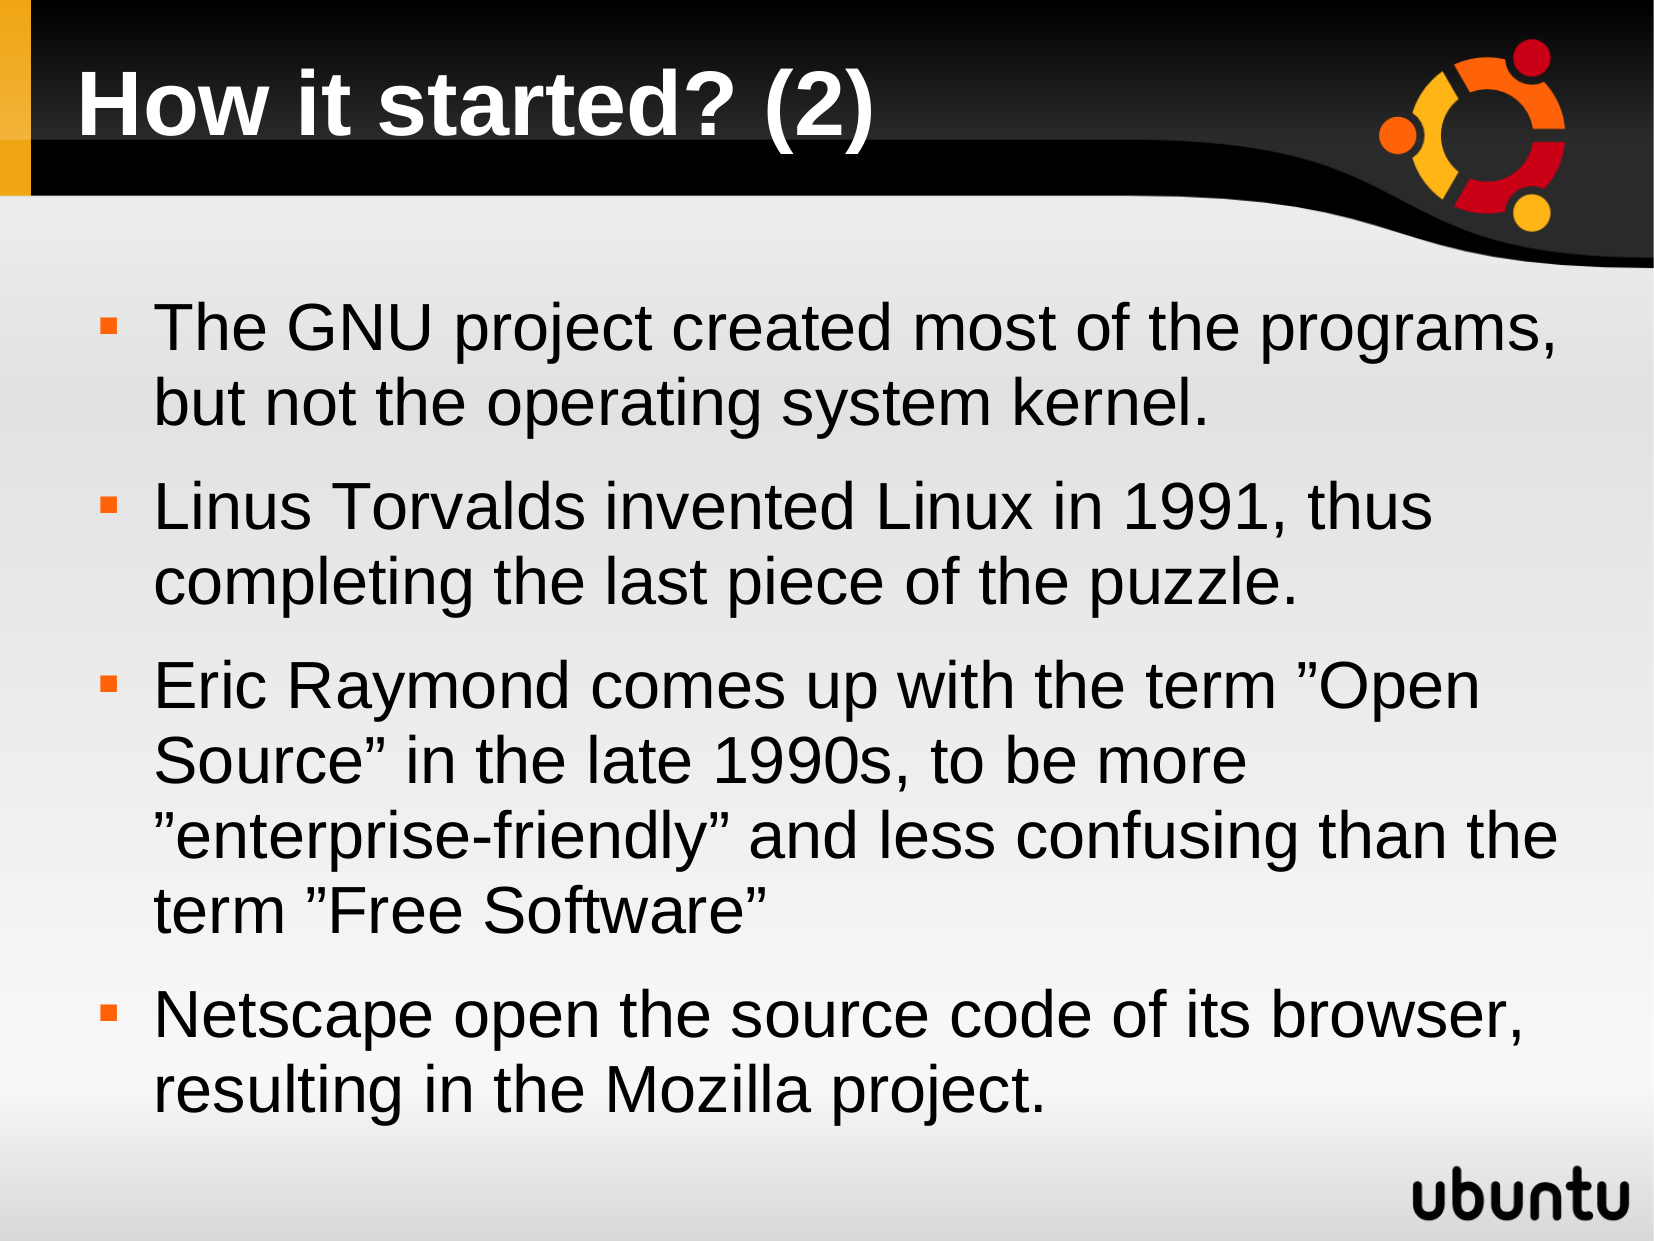

# How it started? (2)
The GNU project created most of the programs, but not the operating system kernel.
Linus Torvalds invented Linux in 1991, thus completing the last piece of the puzzle.
Eric Raymond comes up with the term ”Open Source” in the late 1990s, to be more ”enterprise-friendly” and less confusing than the term ”Free Software”
Netscape open the source code of its browser, resulting in the Mozilla project.